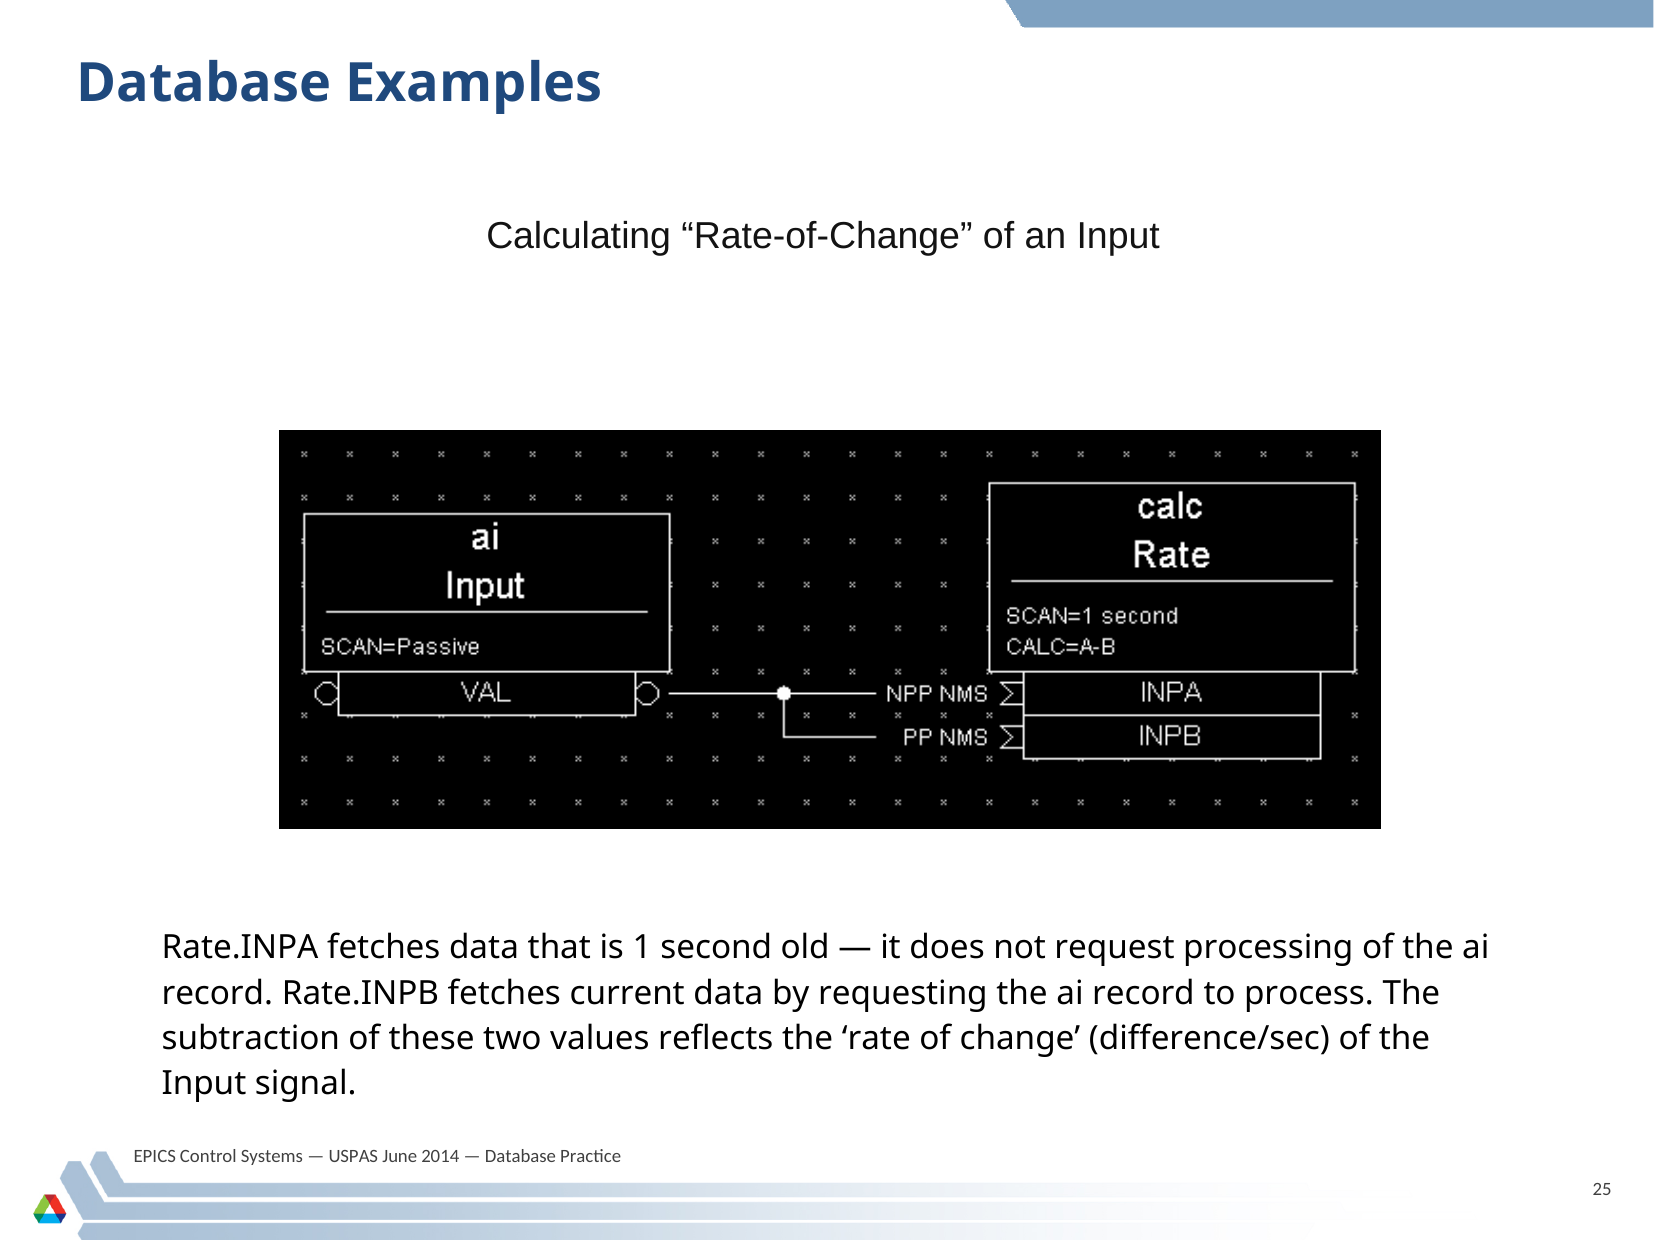

# Database Examples
Calculating “Rate-of-Change” of an Input
Rate.INPA fetches data that is 1 second old — it does not request processing of the ai record. Rate.INPB fetches current data by requesting the ai record to process. The subtraction of these two values reflects the ‘rate of change’ (difference/sec) of the Input signal.
EPICS Control Systems — USPAS June 2014 — Database Practice
25